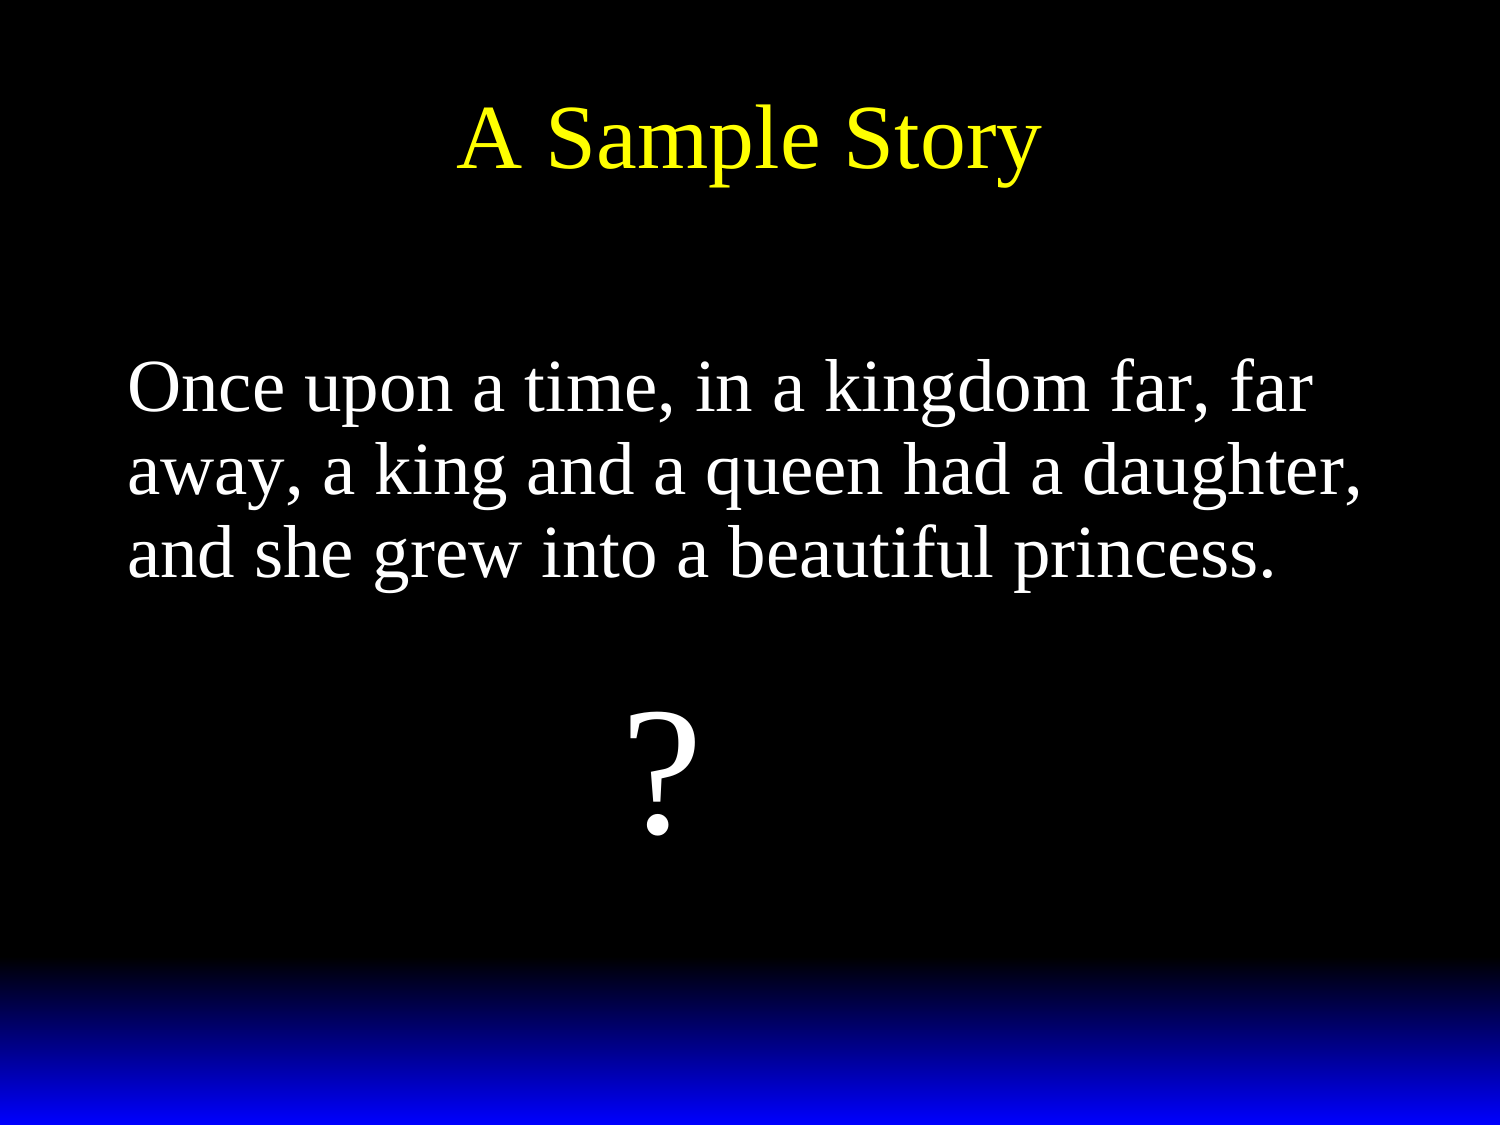

# A Sample Story
Once upon a time, in a kingdom far, far away, a king and a queen had a daughter, and she grew into a beautiful princess.
?